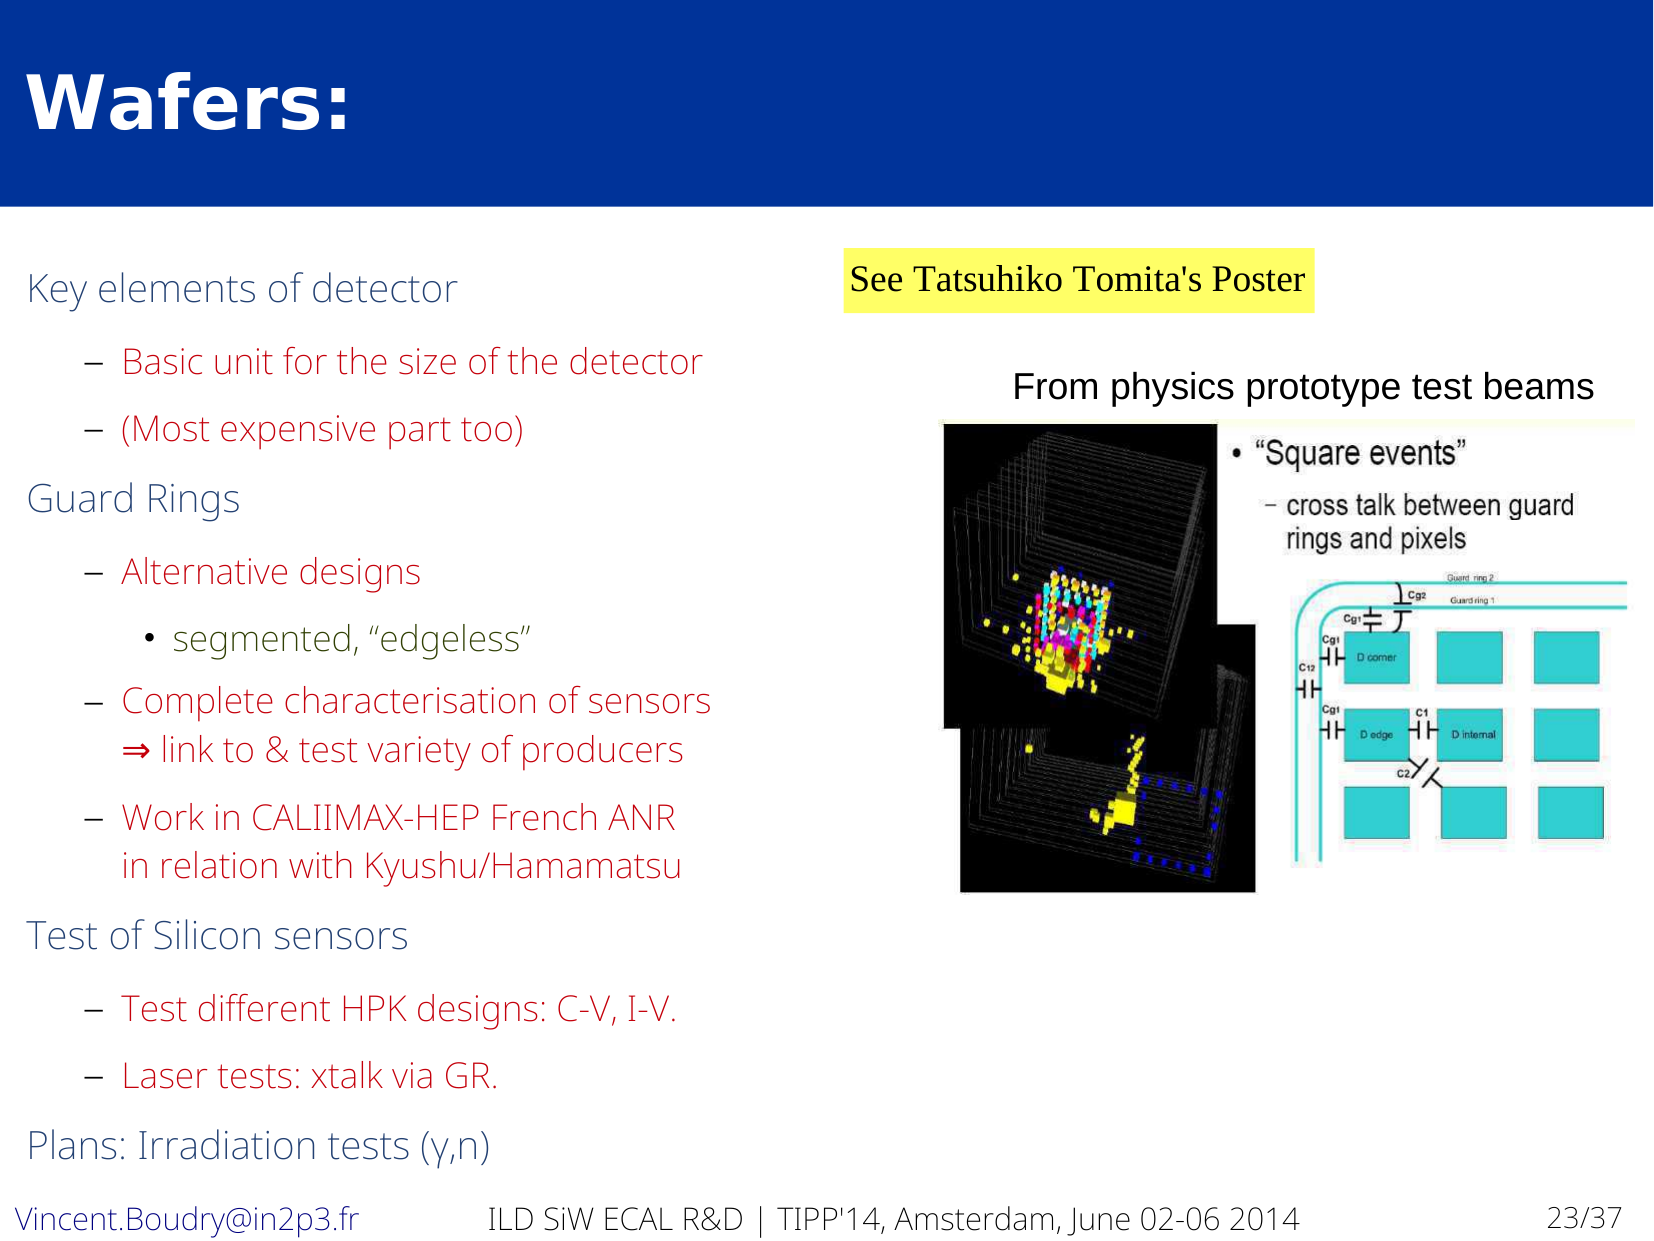

# Wafers:
See Tatsuhiko Tomita's Poster
Key elements of detector
Basic unit for the size of the detector
(Most expensive part too)
Guard Rings
Alternative designs
segmented, “edgeless”
Complete characterisation of sensors
⇒ link to & test variety of producers
Work in CALIIMAX-HEP French ANR
in relation with Kyushu/Hamamatsu
Test of Silicon sensors
Test different HPK designs: C-V, I-V.
Laser tests: xtalk via GR.
Plans: Irradiation tests (γ,n)
From physics prototype test beams
ILD SiW ECAL R&D | TIPP'14, Amsterdam, June 02-06 2014
23